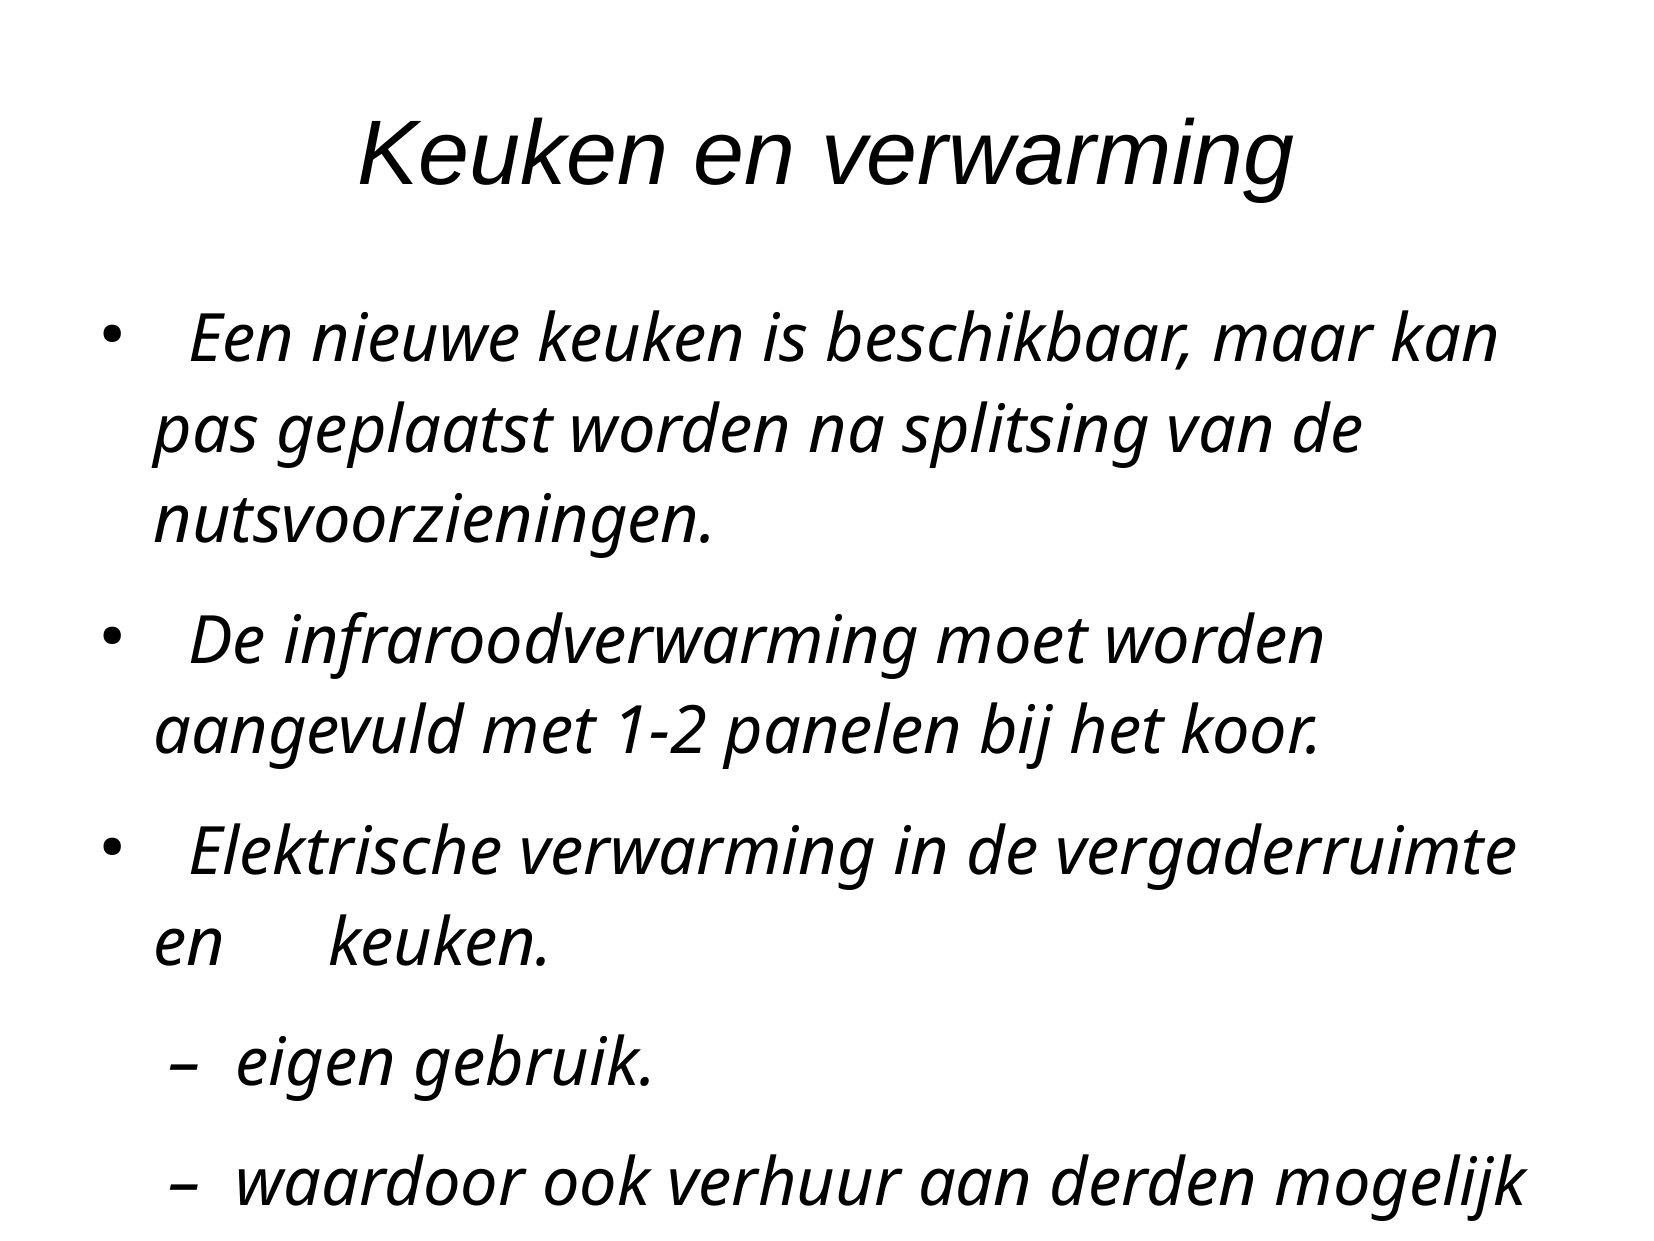

# Keuken en verwarming
 Een nieuwe keuken is beschikbaar, maar kan pas geplaatst worden na splitsing van de nutsvoorzieningen.
 De infraroodverwarming moet worden aangevuld met 1-2 panelen bij het koor.
 Elektrische verwarming in de vergaderruimte en keuken.
 – eigen gebruik.
 – waardoor ook verhuur aan derden mogelijk is.